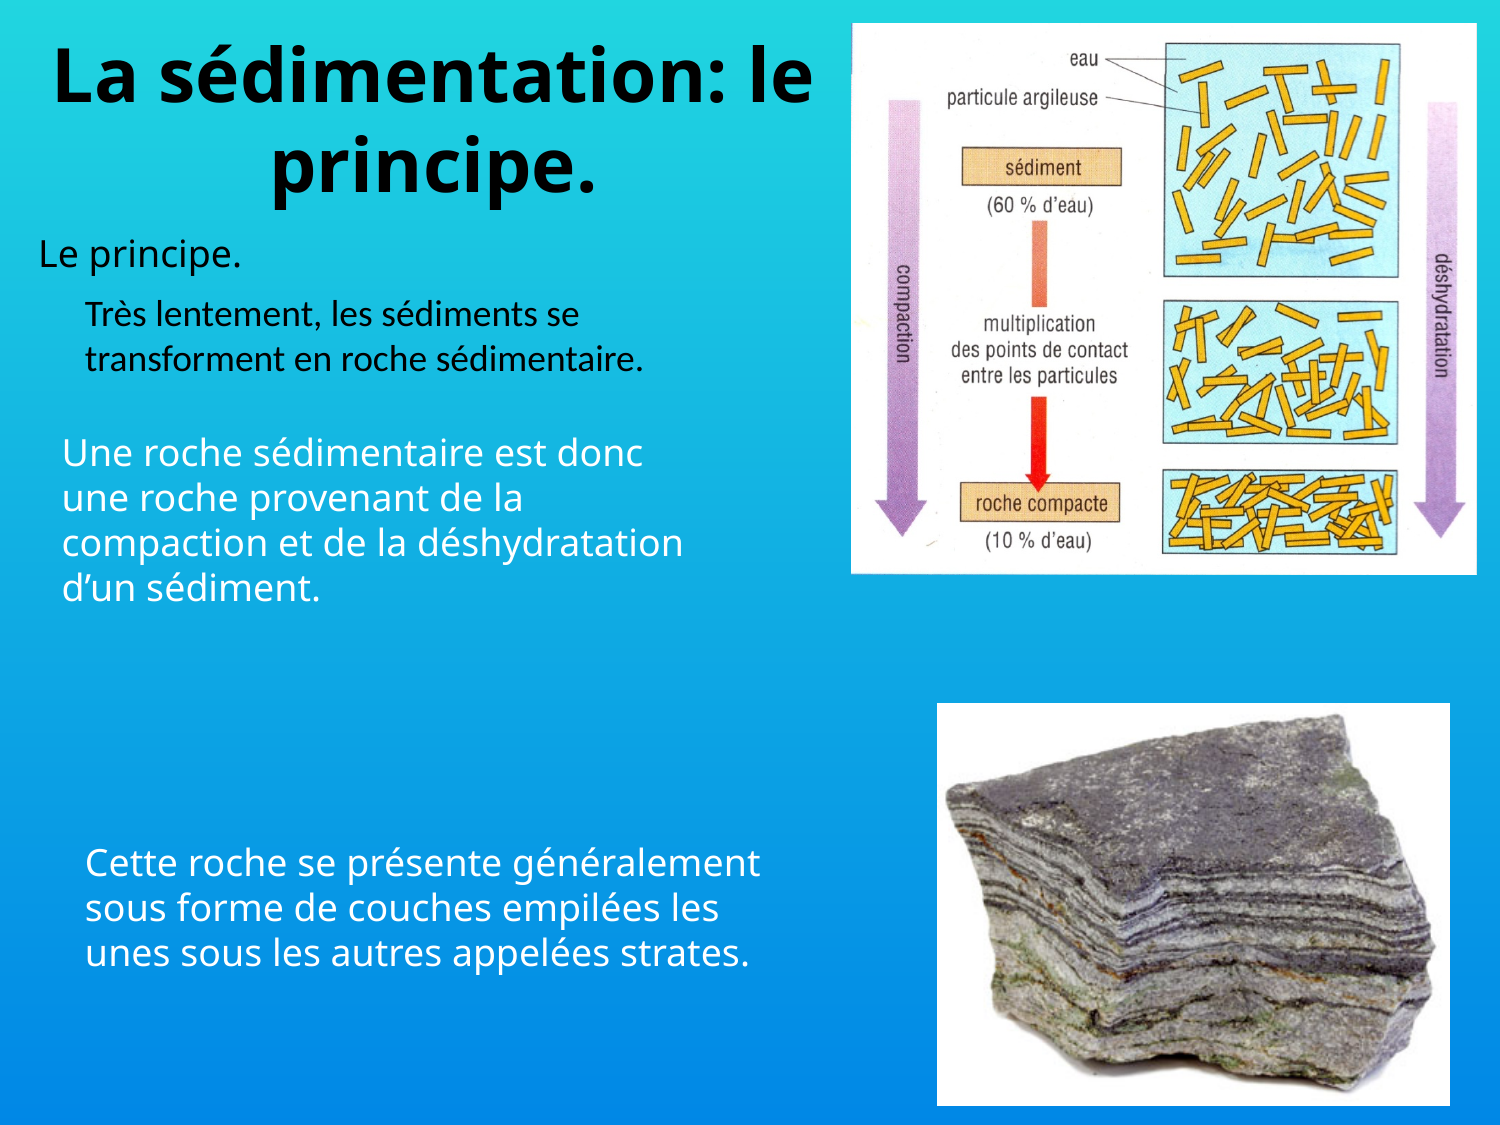

# La sédimentation: le principe.
Le principe.
Très lentement, les sédiments se transforment en roche sédimentaire.
Une roche sédimentaire est donc une roche provenant de la compaction et de la déshydratation d’un sédiment.
Cette roche se présente généralement sous forme de couches empilées les unes sous les autres appelées strates.